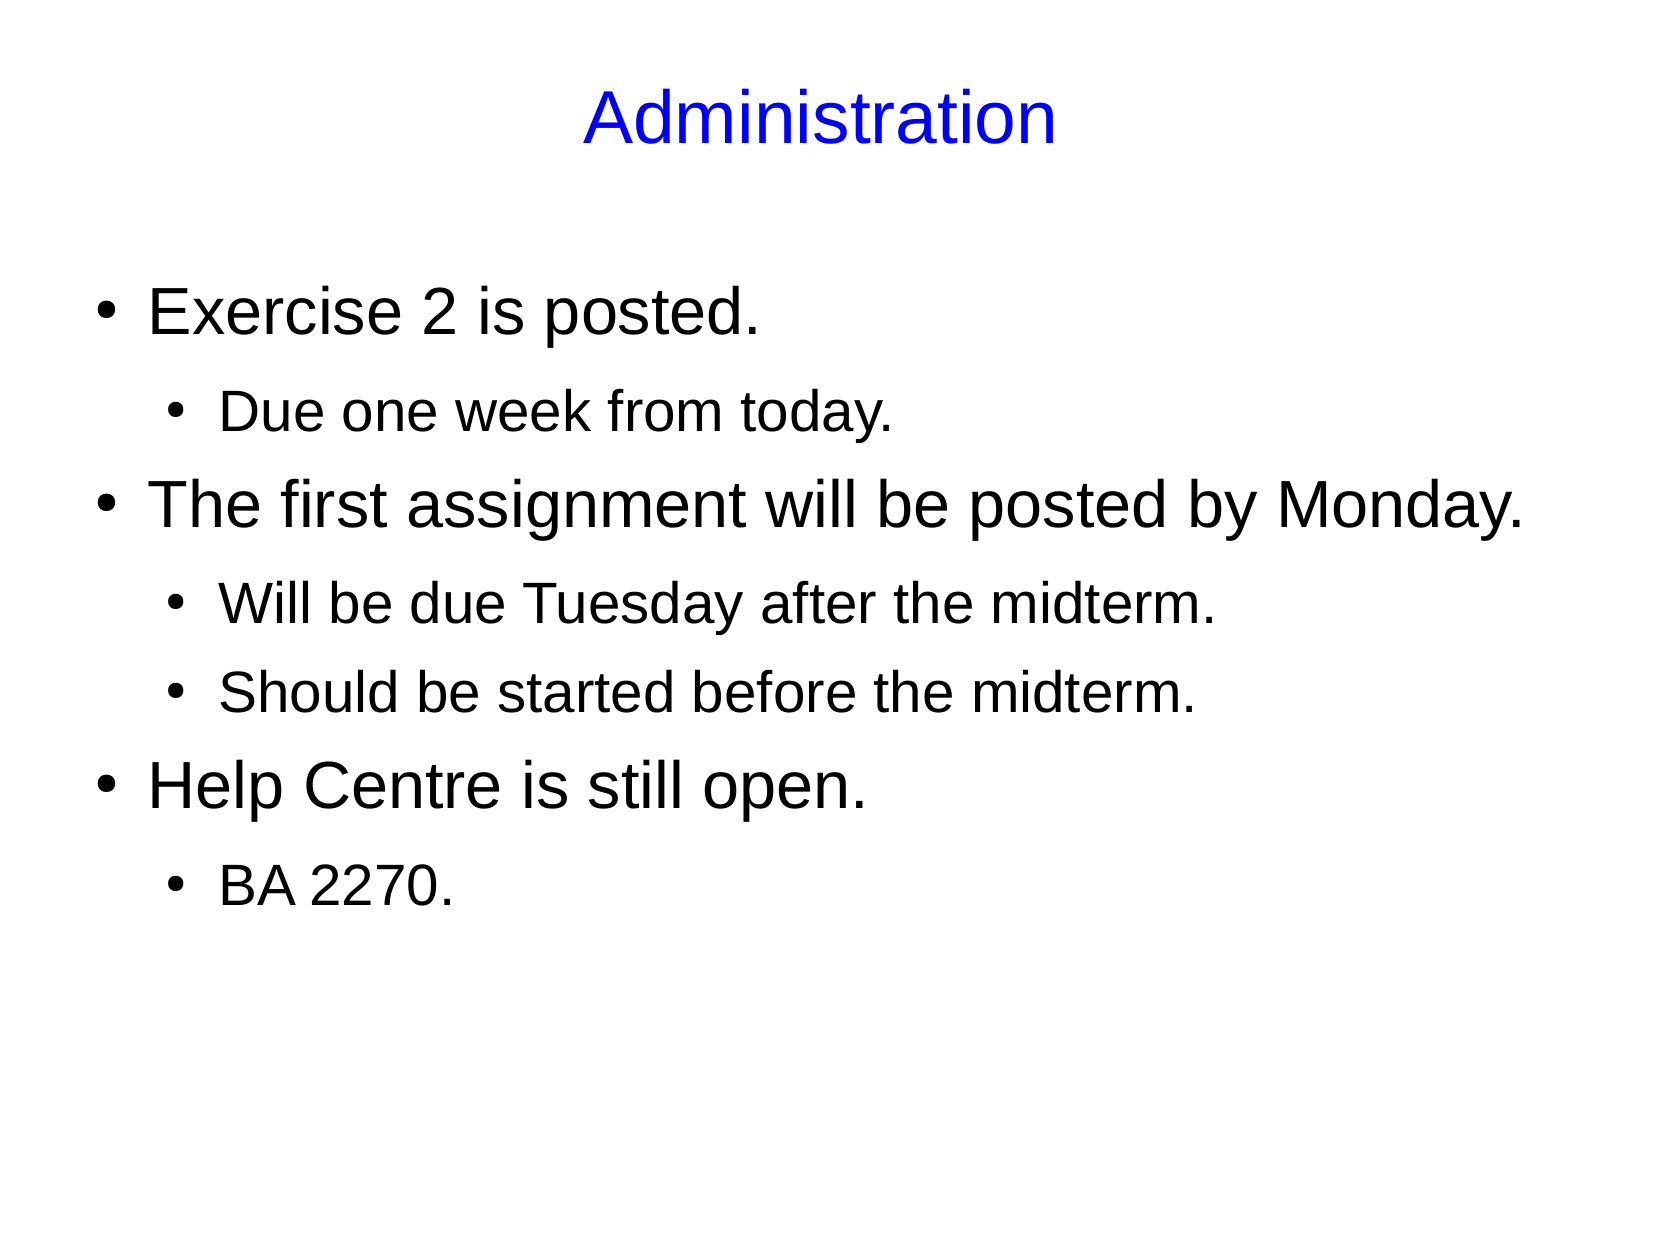

# Administration
Exercise 2 is posted.
Due one week from today.
The first assignment will be posted by Monday.
Will be due Tuesday after the midterm.
Should be started before the midterm.
Help Centre is still open.
BA 2270.